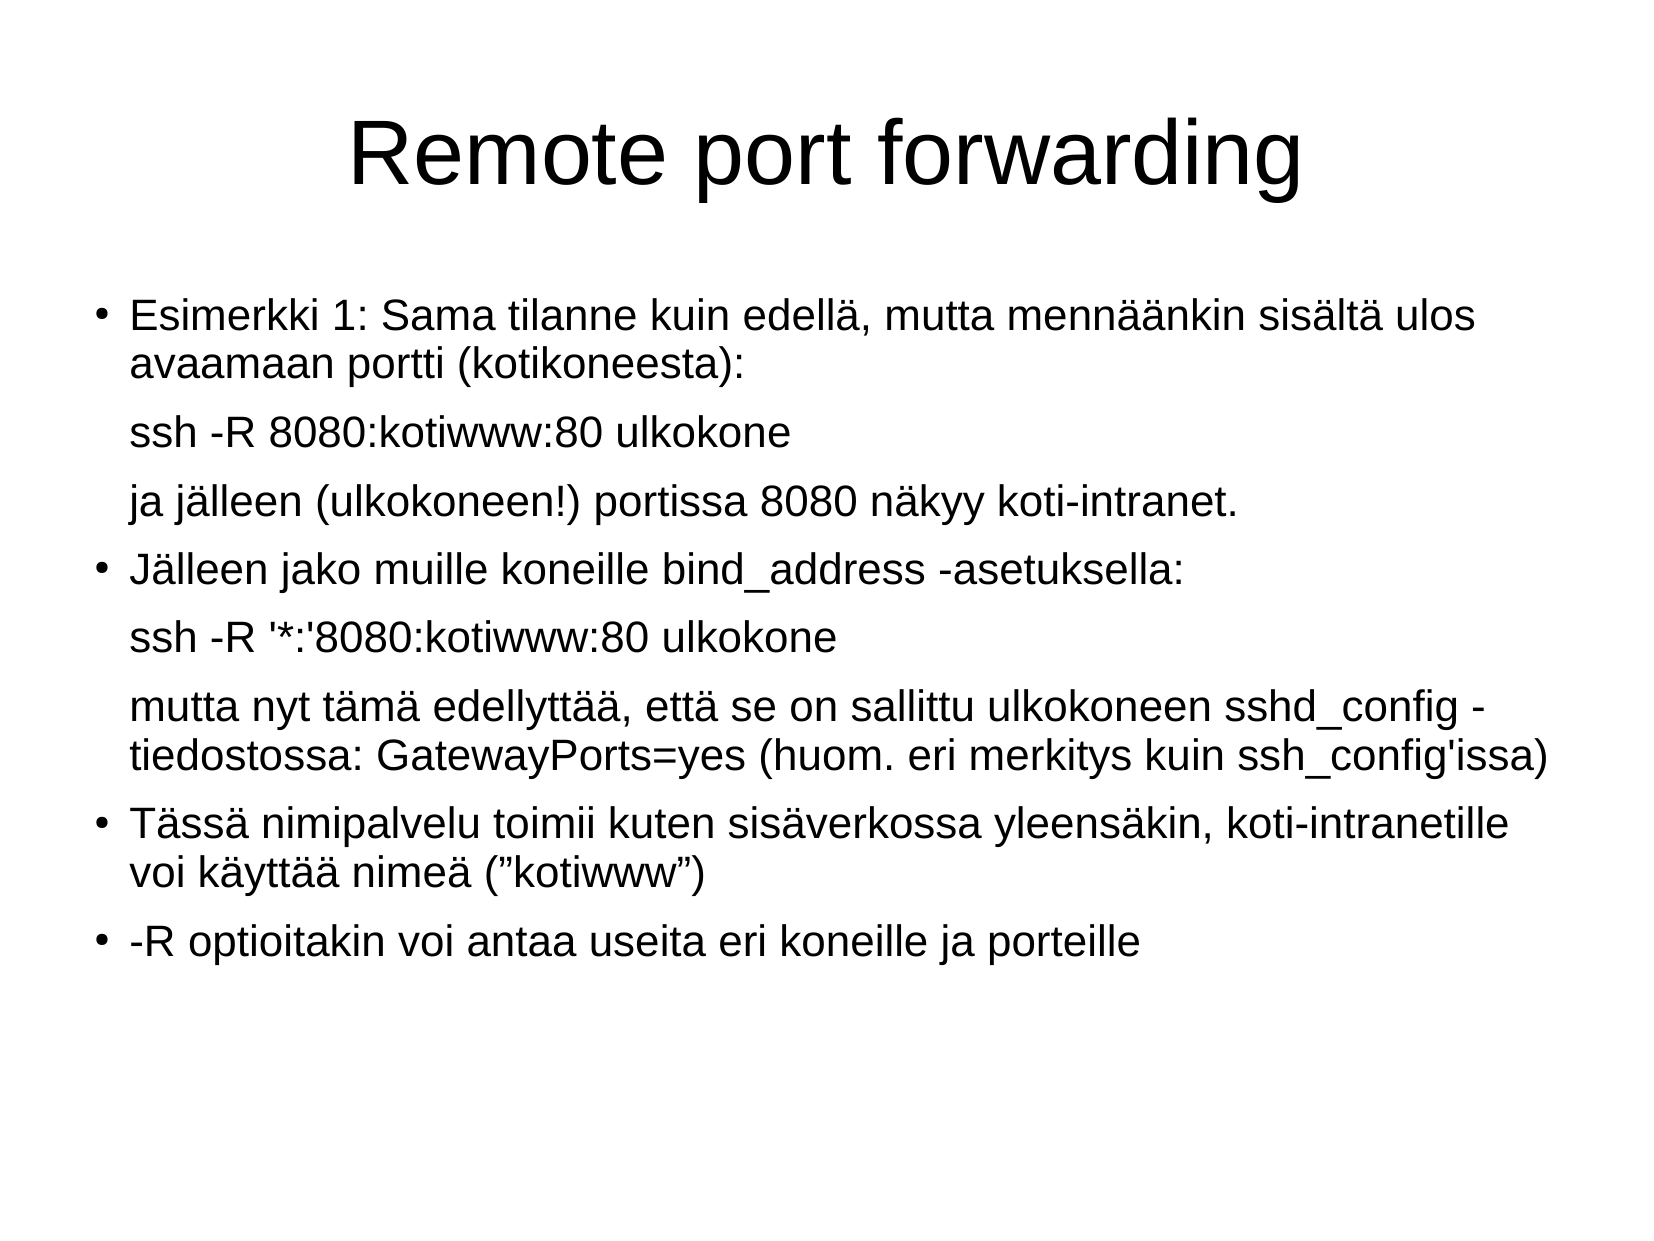

# Remote port forwarding
Esimerkki 1: Sama tilanne kuin edellä, mutta mennäänkin sisältä ulos avaamaan portti (kotikoneesta):
ssh -R 8080:kotiwww:80 ulkokone
ja jälleen (ulkokoneen!) portissa 8080 näkyy koti-intranet.
Jälleen jako muille koneille bind_address -asetuksella:
ssh -R '*:'8080:kotiwww:80 ulkokone
mutta nyt tämä edellyttää, että se on sallittu ulkokoneen sshd_config -tiedostossa: GatewayPorts=yes (huom. eri merkitys kuin ssh_config'issa)
Tässä nimipalvelu toimii kuten sisäverkossa yleensäkin, koti-intranetille voi käyttää nimeä (”kotiwww”)
-R optioitakin voi antaa useita eri koneille ja porteille